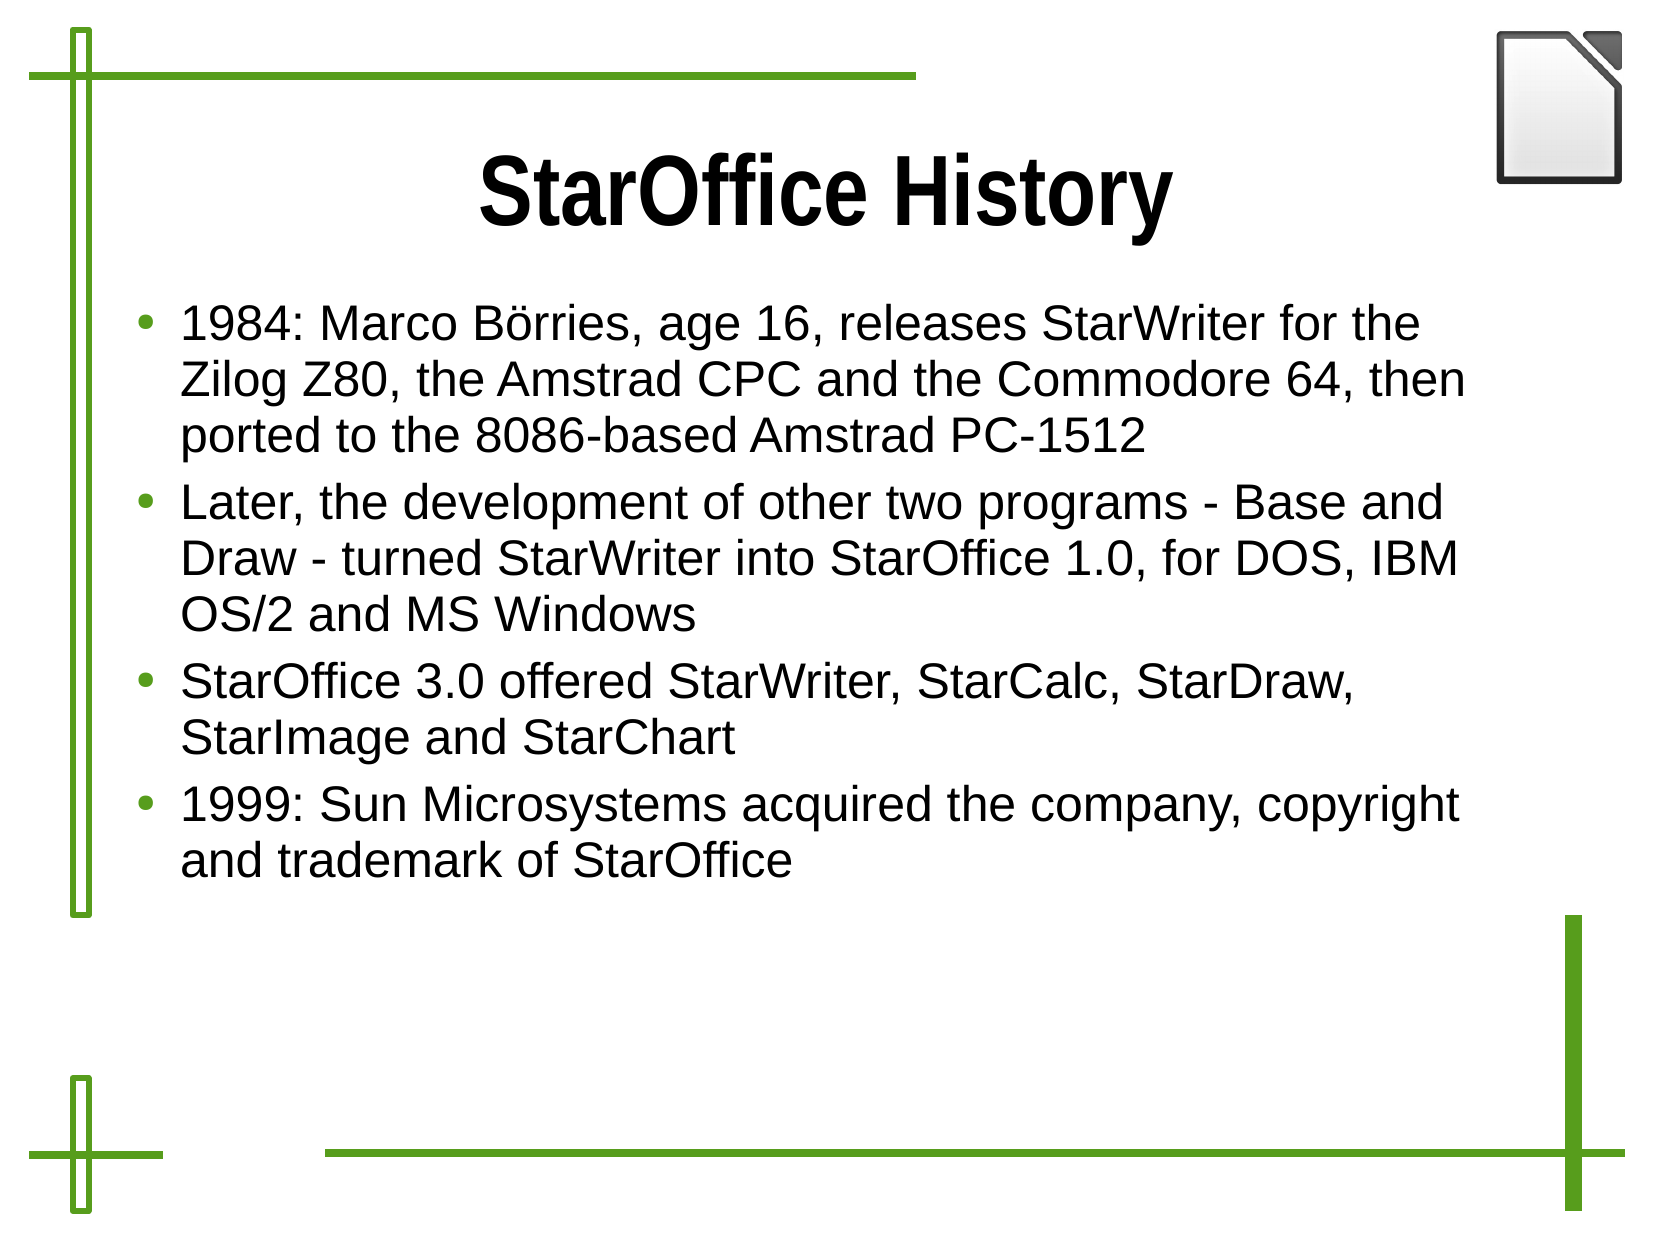

# StarOffice History
1984: Marco Börries, age 16, releases StarWriter for the Zilog Z80, the Amstrad CPC and the Commodore 64, then ported to the 8086-based Amstrad PC-1512
Later, the development of other two programs - Base and Draw - turned StarWriter into StarOffice 1.0, for DOS, IBM OS/2 and MS Windows
StarOffice 3.0 offered StarWriter, StarCalc, StarDraw, StarImage and StarChart
1999: Sun Microsystems acquired the company, copyright and trademark of StarOffice